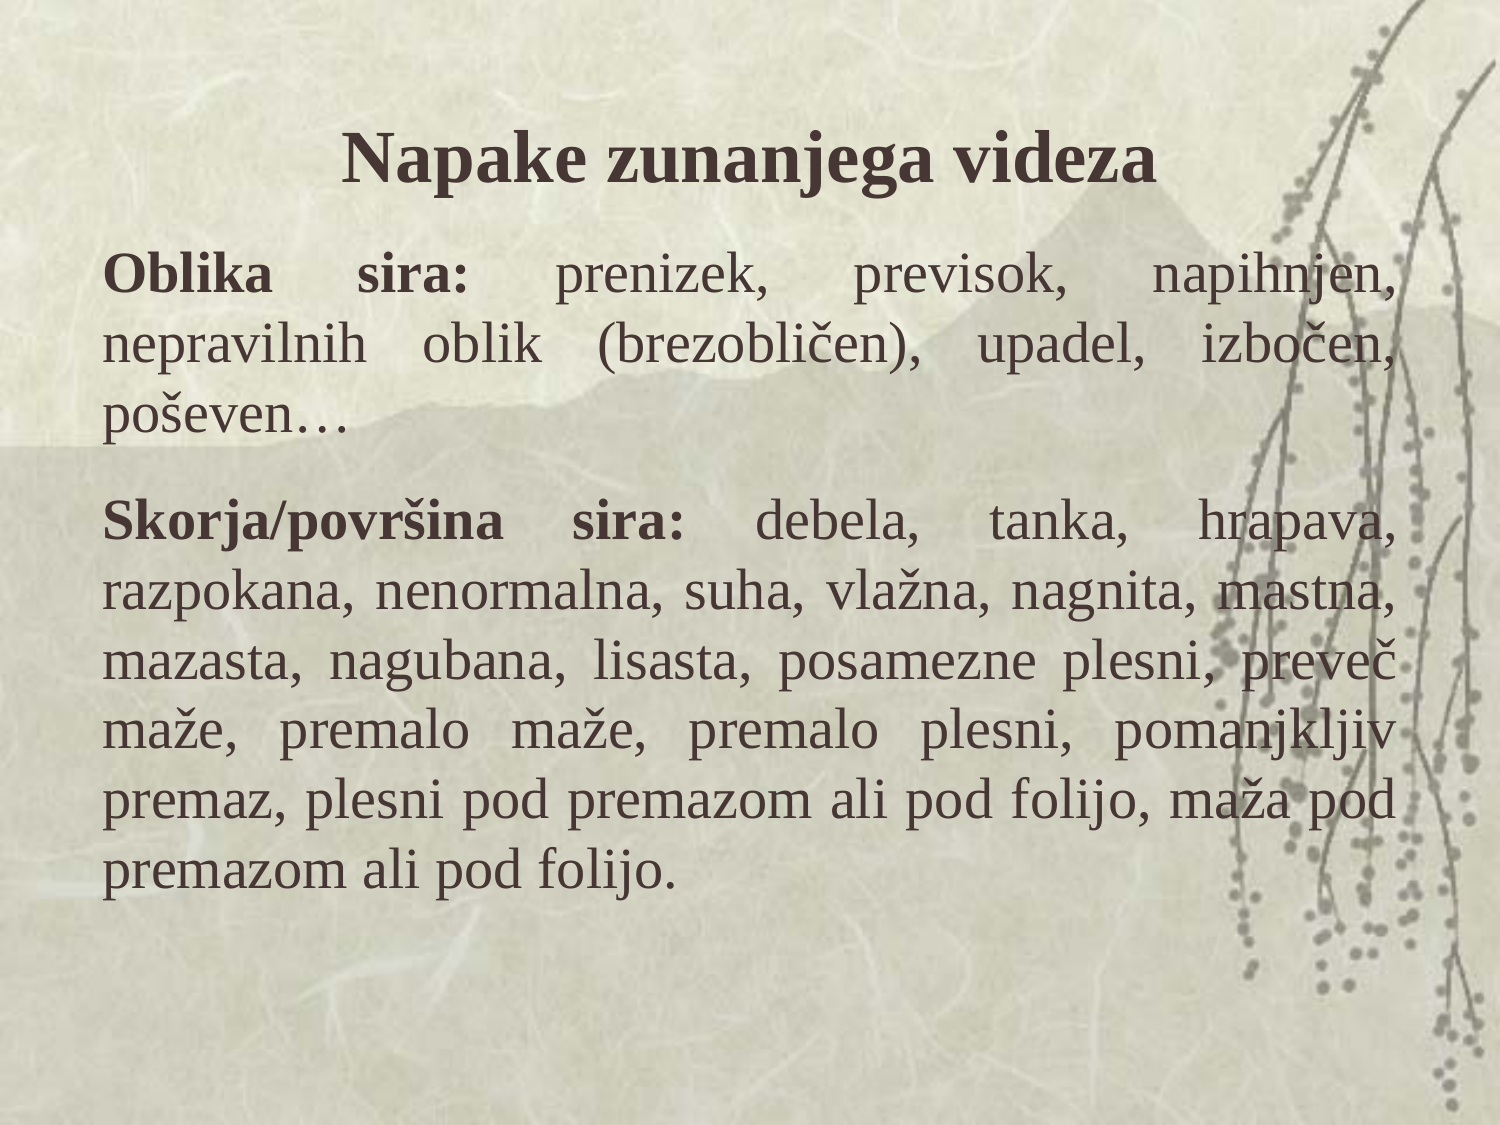

Napake zunanjega videza
Oblika sira: prenizek, previsok, napihnjen, nepravilnih oblik (brezobličen), upadel, izbočen, poševen…
Skorja/površina sira: debela, tanka, hrapava, razpokana, nenormalna, suha, vlažna, nagnita, mastna, mazasta, nagubana, lisasta, posamezne plesni, preveč maže, premalo maže, premalo plesni, pomanjkljiv premaz, plesni pod premazom ali pod folijo, maža pod premazom ali pod folijo.